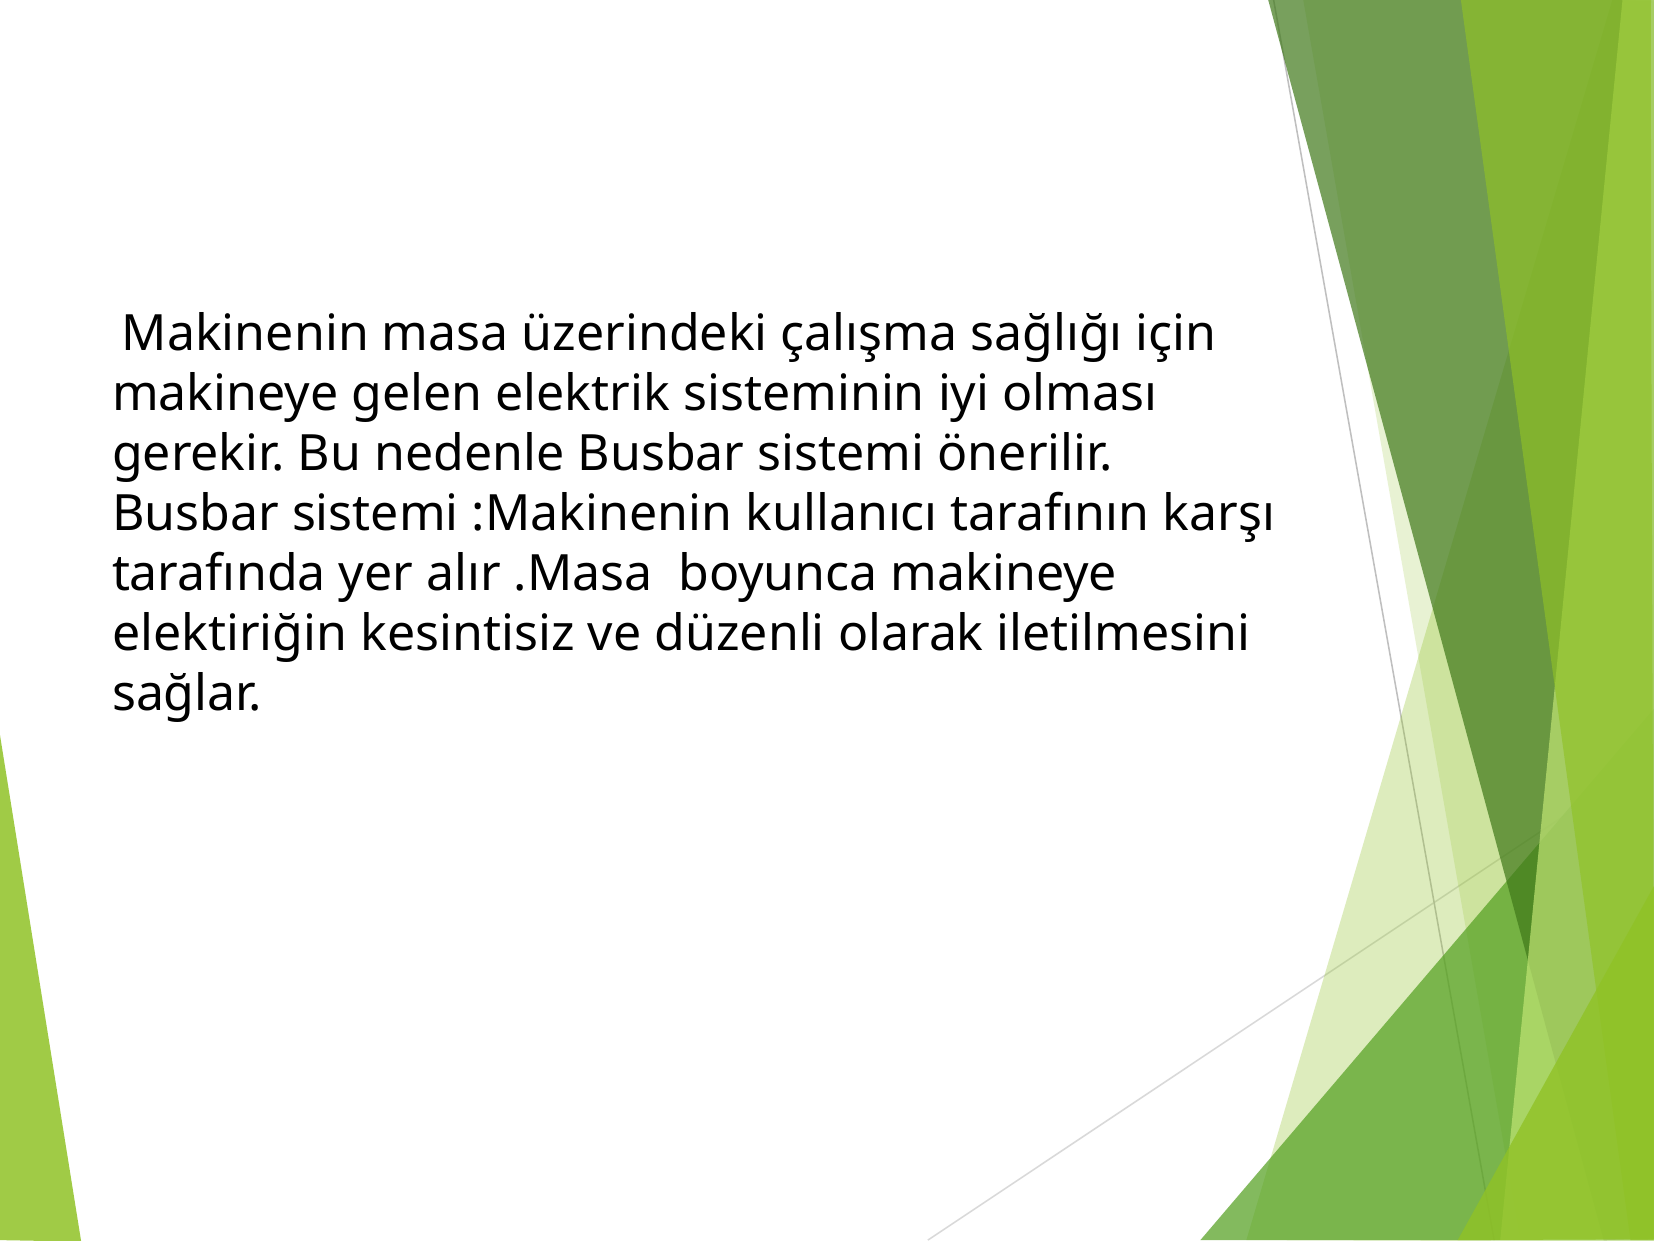

#
 Makinenin masa üzerindeki çalışma sağlığı için makineye gelen elektrik sisteminin iyi olması gerekir. Bu nedenle Busbar sistemi önerilir.
Busbar sistemi :Makinenin kullanıcı tarafının karşı tarafında yer alır .Masa boyunca makineye elektiriğin kesintisiz ve düzenli olarak iletilmesini sağlar.